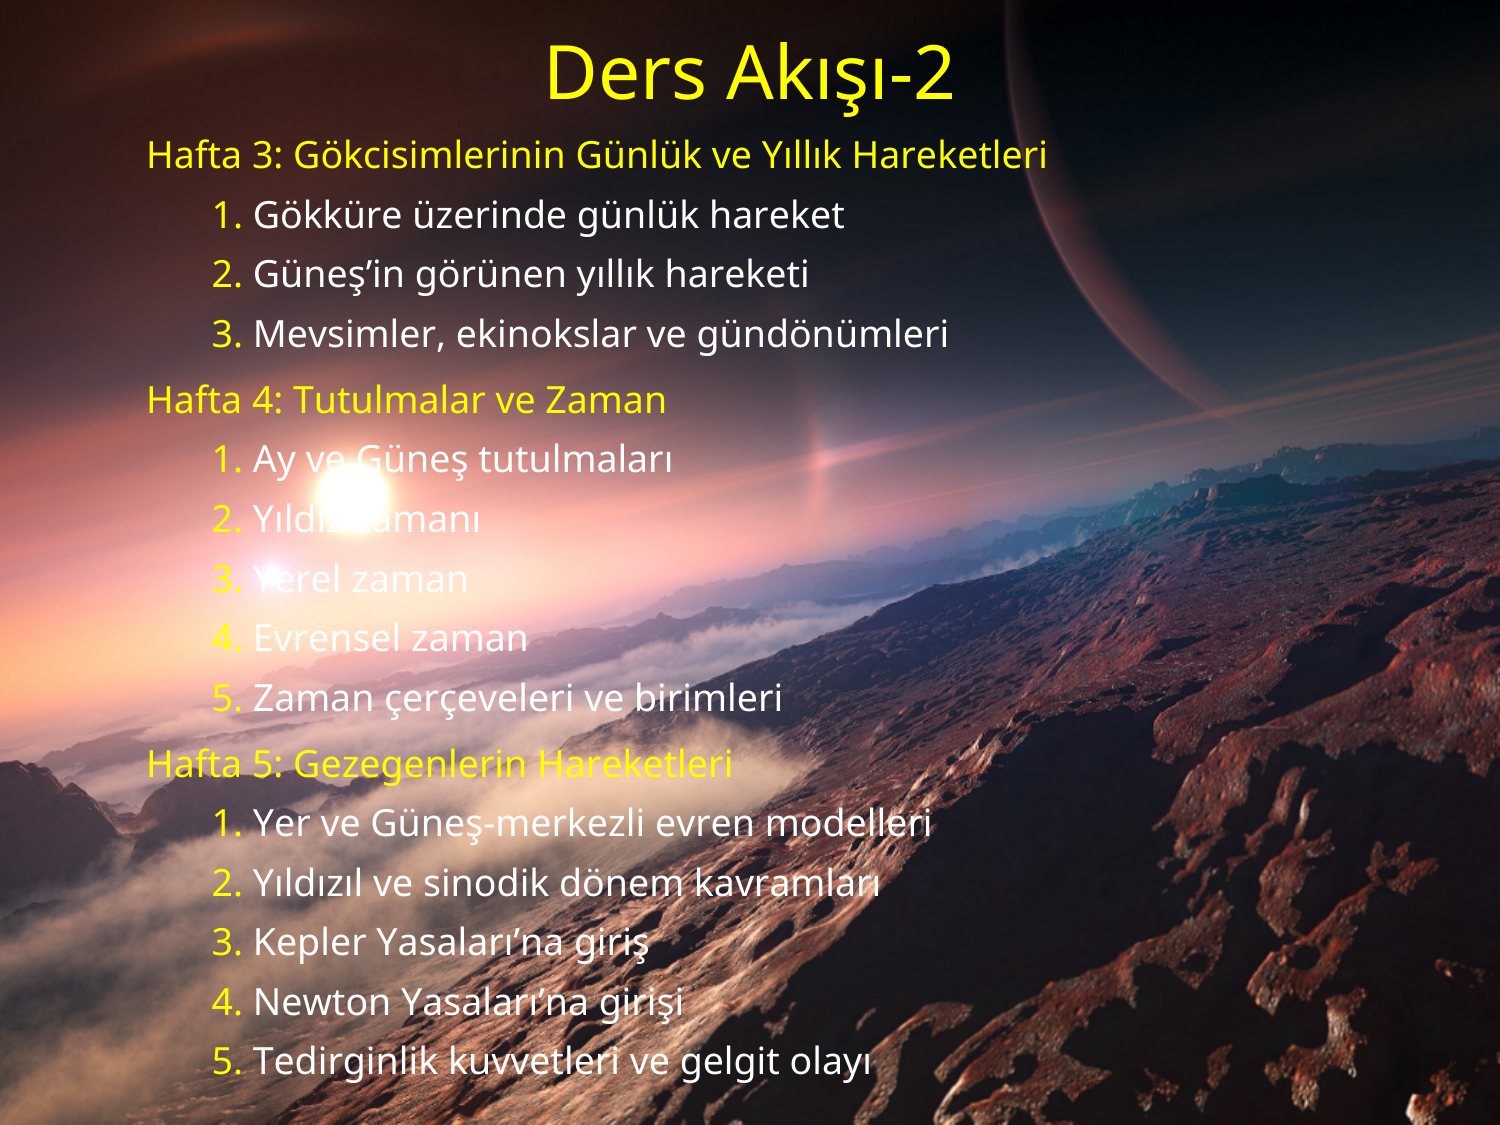

# Ders Akışı-2
Hafta 3: Gökcisimlerinin Günlük ve Yıllık Hareketleri
1. Gökküre üzerinde günlük hareket
2. Güneş’in görünen yıllık hareketi
3. Mevsimler, ekinokslar ve gündönümleri
Hafta 4: Tutulmalar ve Zaman
1. Ay ve Güneş tutulmaları
2. Yıldız zamanı
3. Yerel zaman
4. Evrensel zaman
5. Zaman çerçeveleri ve birimleri
Hafta 5: Gezegenlerin Hareketleri
1. Yer ve Güneş-merkezli evren modelleri
2. Yıldızıl ve sinodik dönem kavramları
3. Kepler Yasaları’na giriş
4. Newton Yasaları’na girişi
5. Tedirginlik kuvvetleri ve gelgit olayı